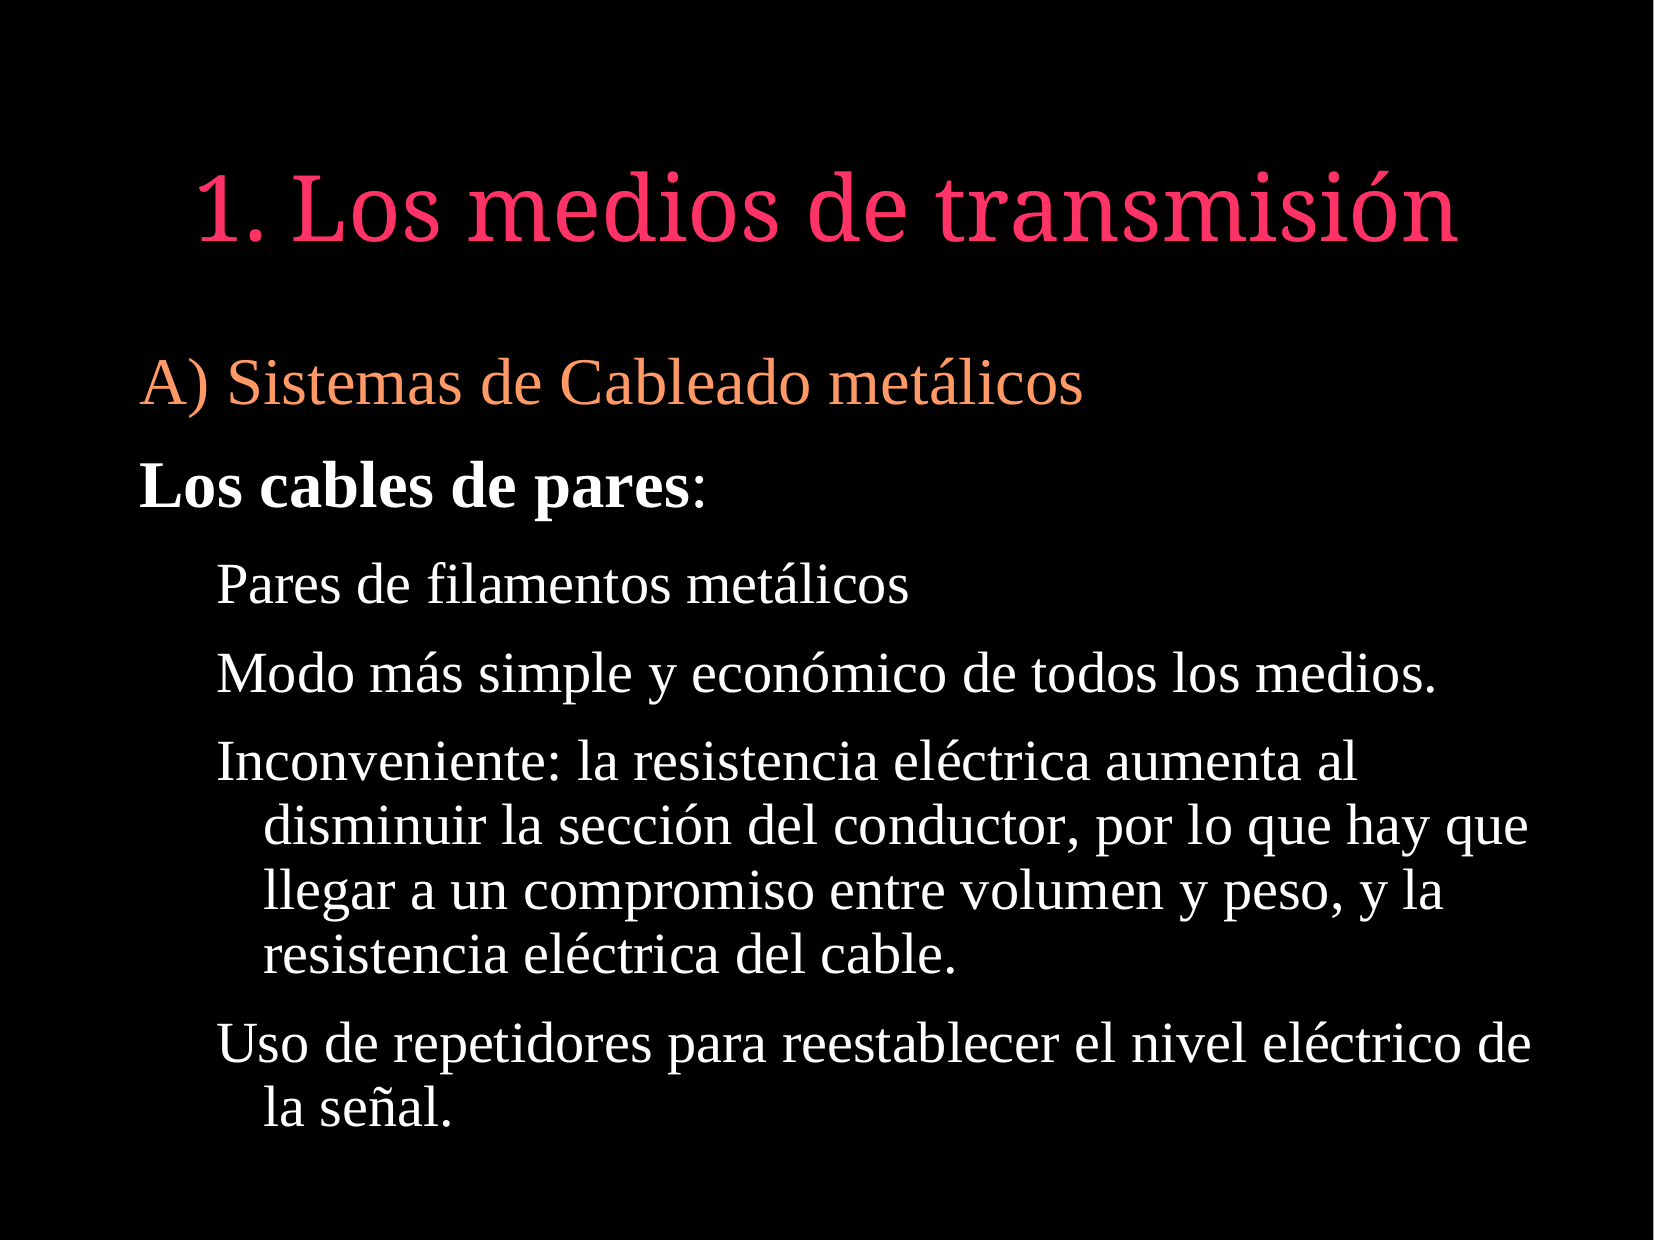

# 1. Los medios de transmisión
A) Sistemas de Cableado metálicos
Los cables de pares:
Pares de filamentos metálicos
Modo más simple y económico de todos los medios.
Inconveniente: la resistencia eléctrica aumenta al disminuir la sección del conductor, por lo que hay que llegar a un compromiso entre volumen y peso, y la resistencia eléctrica del cable.
Uso de repetidores para reestablecer el nivel eléctrico de la señal.